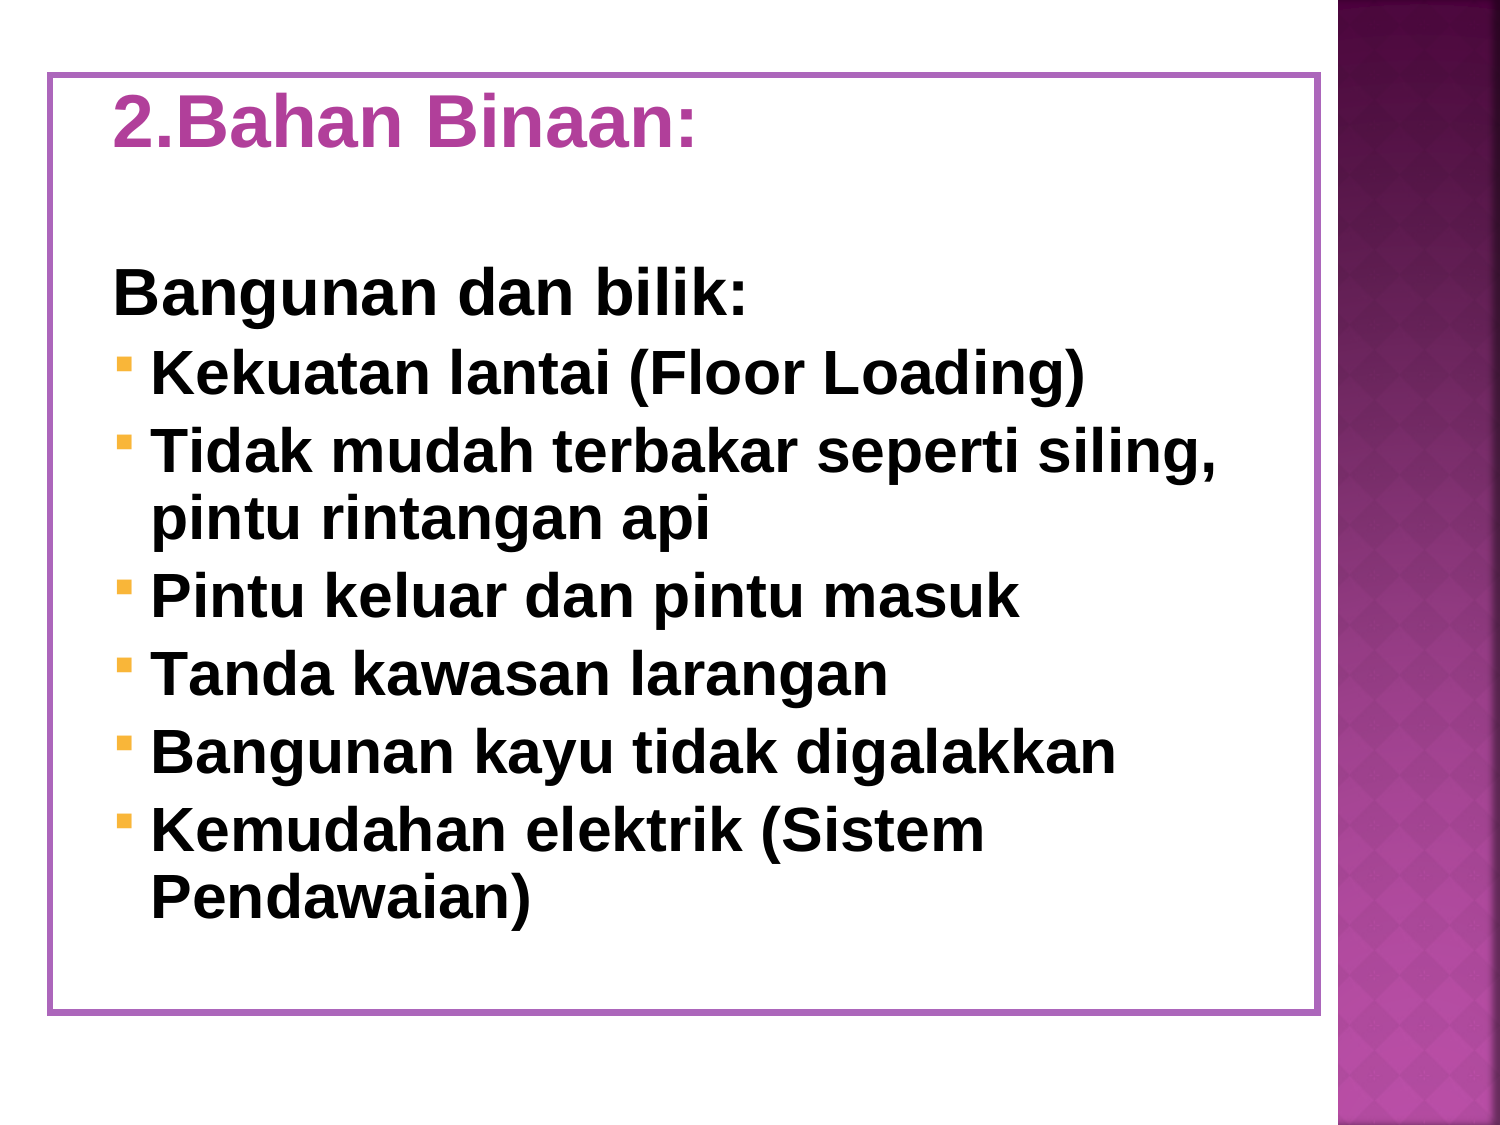

# 2.Bahan Binaan:
Bangunan dan bilik:
Kekuatan lantai (Floor Loading)
Tidak mudah terbakar seperti siling, pintu rintangan api
Pintu keluar dan pintu masuk
Tanda kawasan larangan
Bangunan kayu tidak digalakkan
Kemudahan elektrik (Sistem Pendawaian)